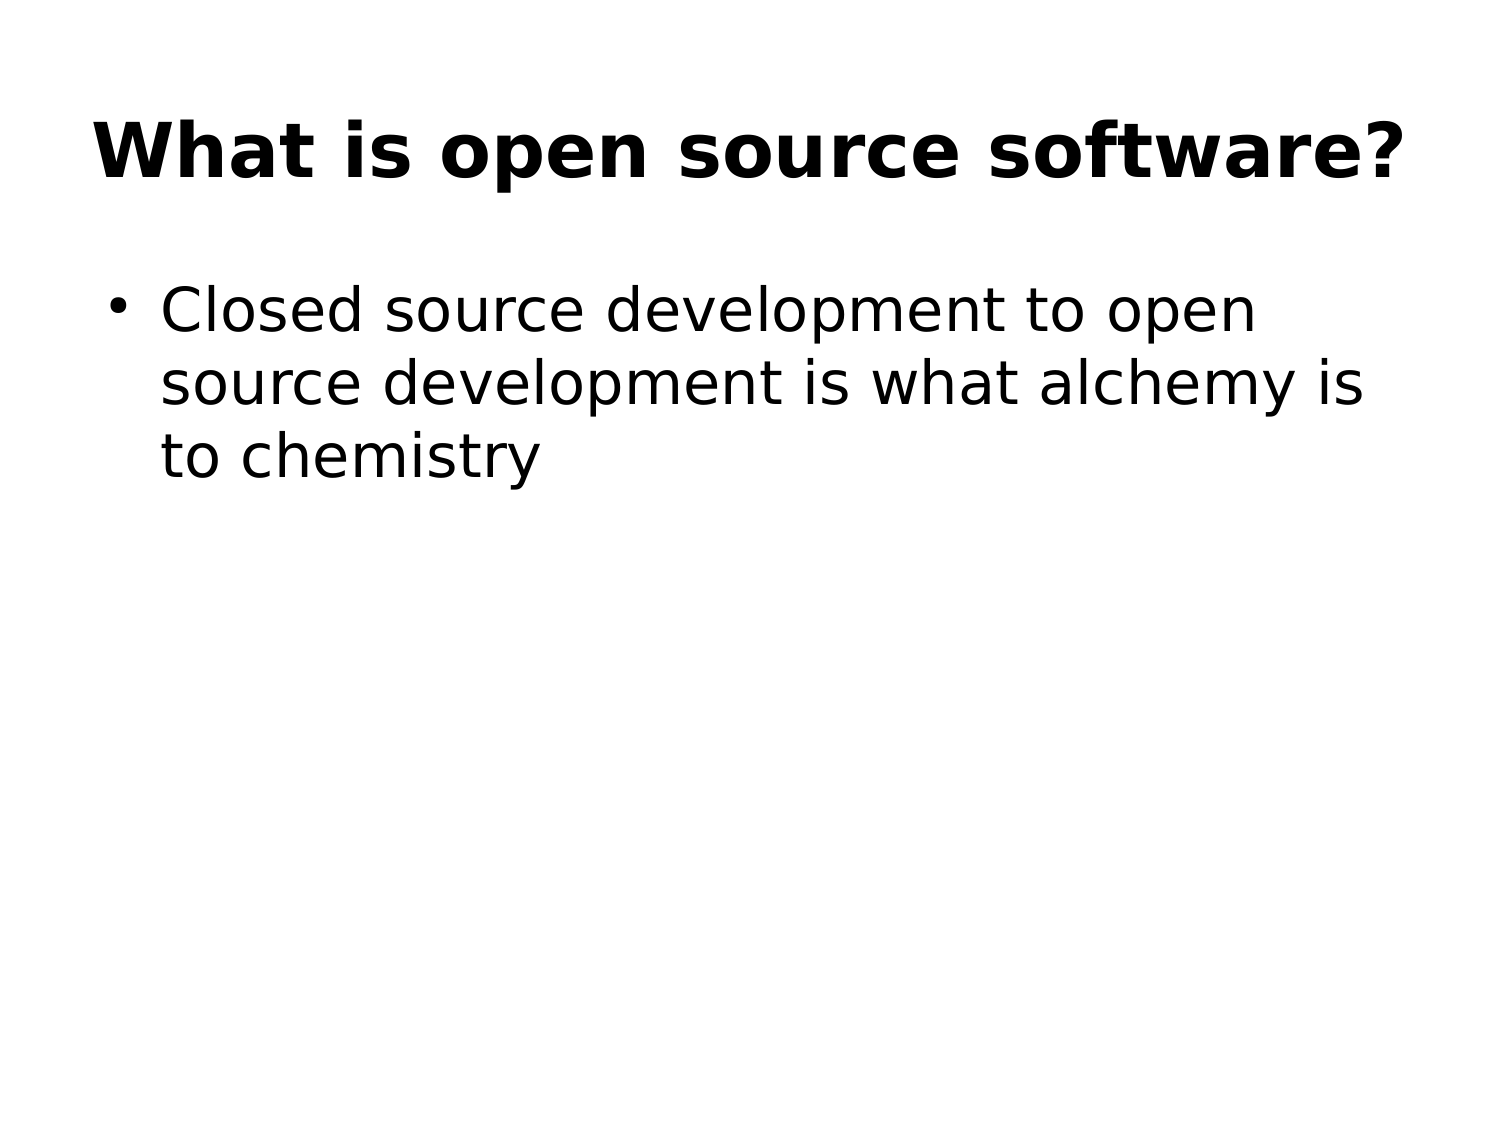

# What is open source software?
Closed source development to open source development is what alchemy is to chemistry